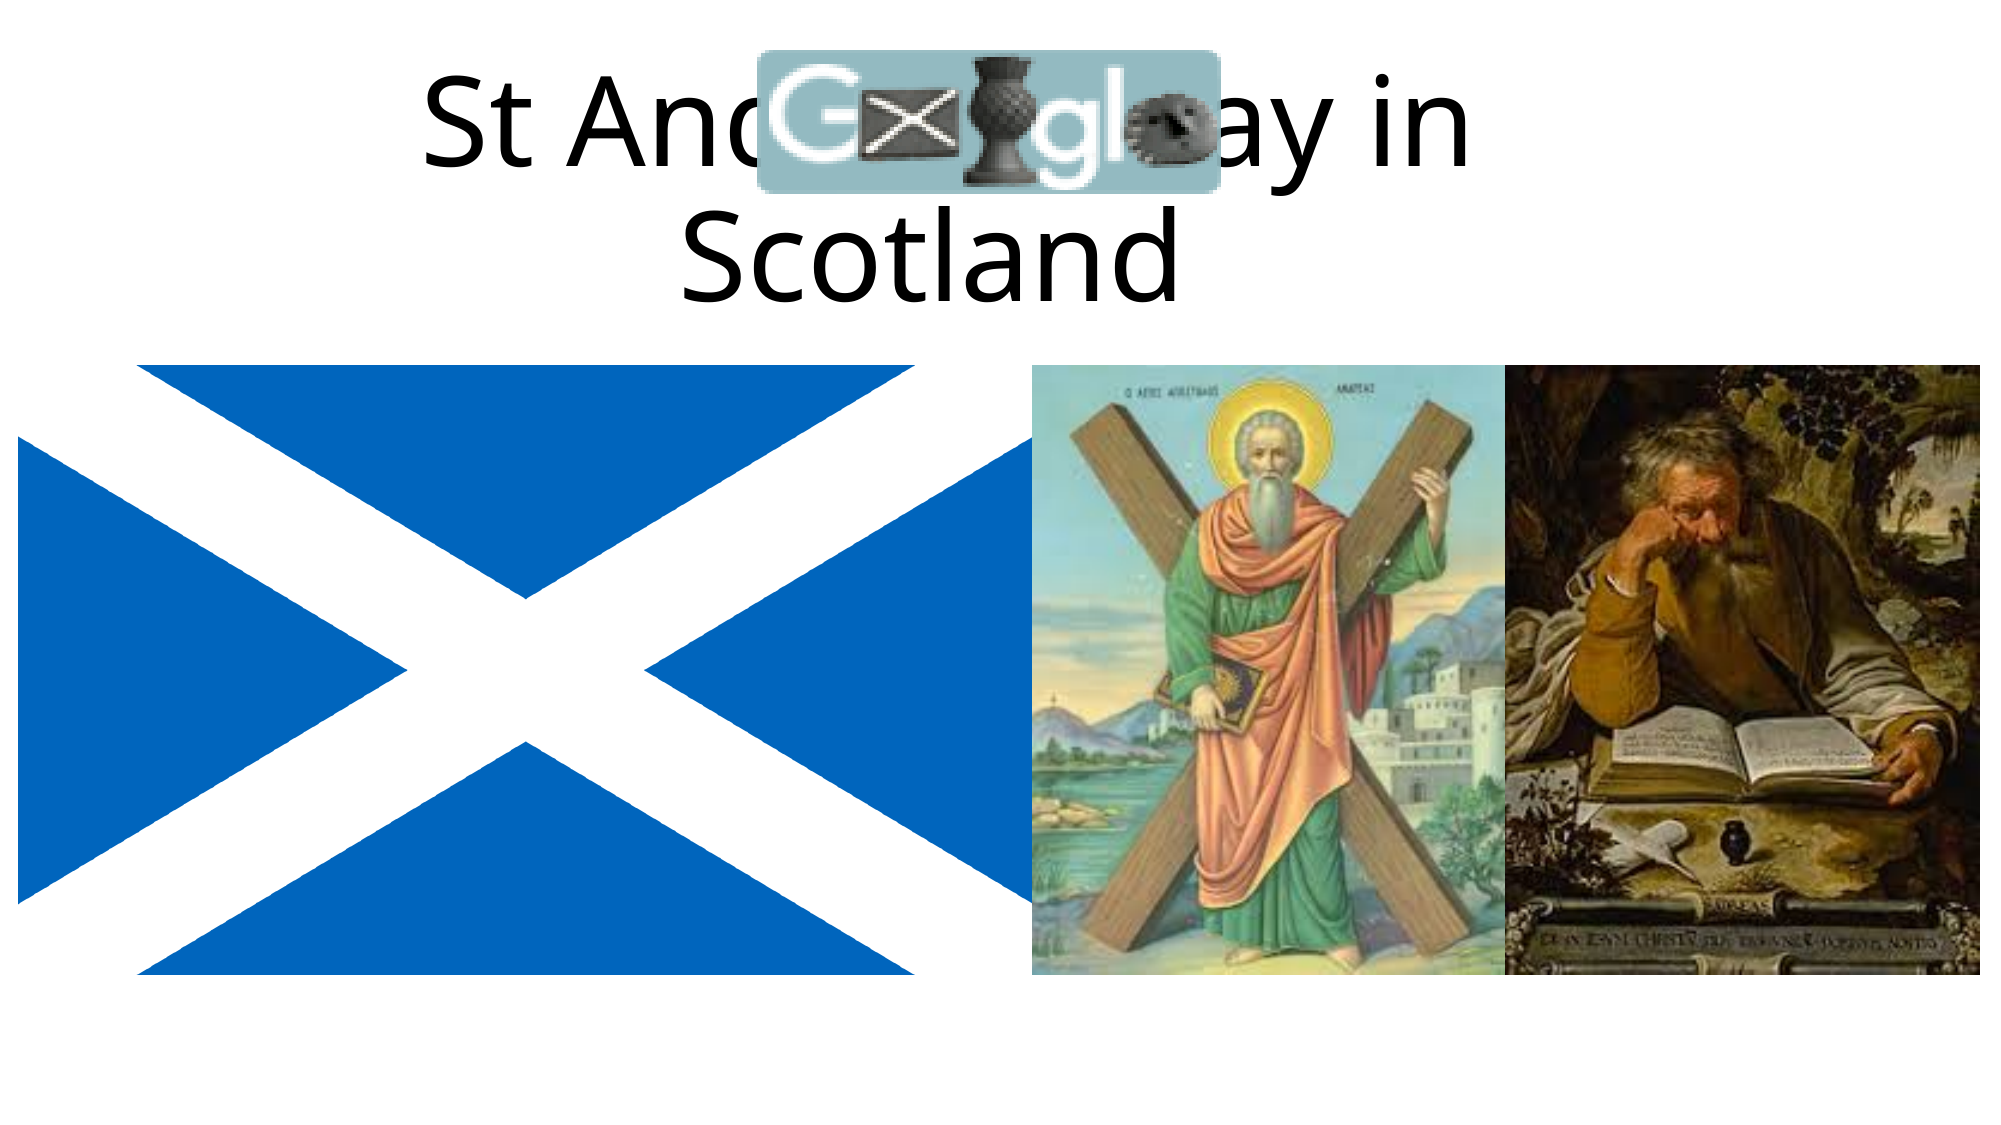

# St Andrews Day in Scotland
This Photo by Unknown Author is licensed under CC BY-SA